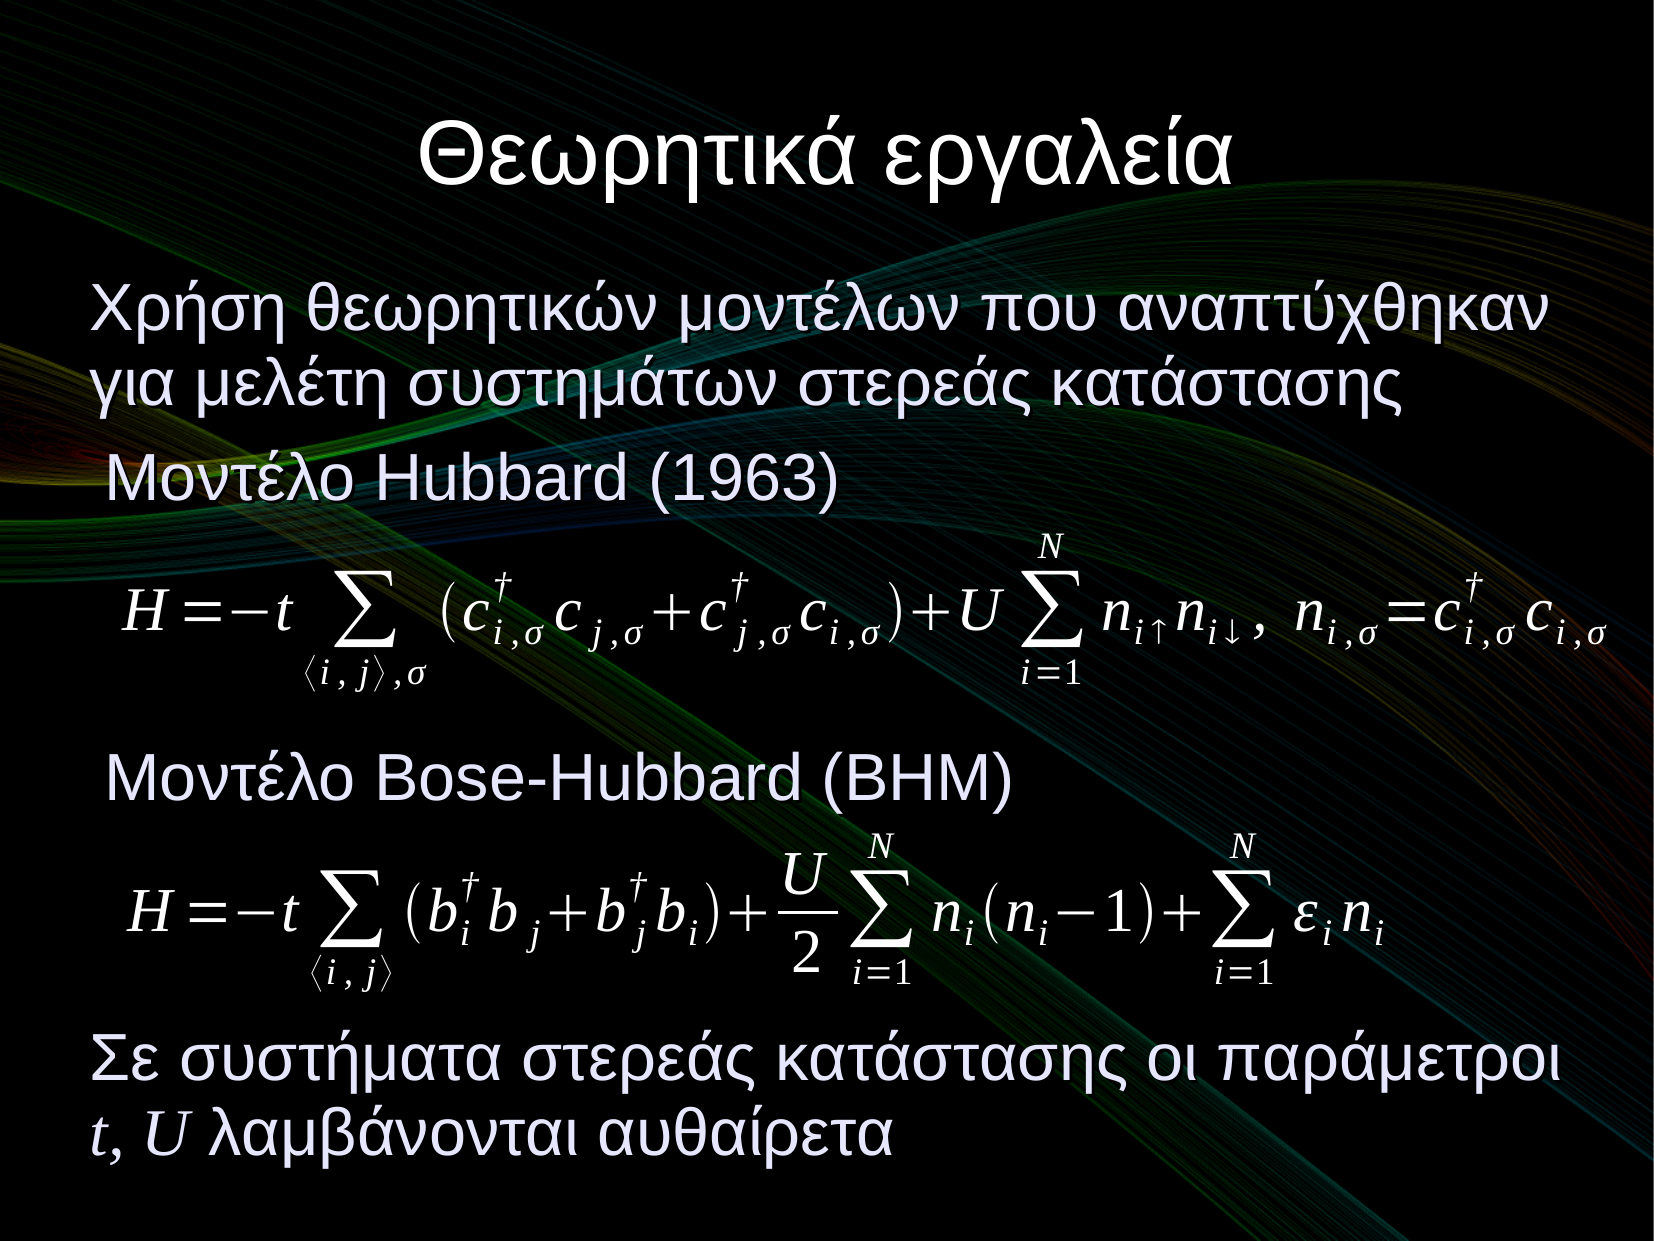

# Θεωρητικά εργαλεία
Χρήση θεωρητικών μοντέλων που αναπτύχθηκαν για μελέτη συστημάτων στερεάς κατάστασης
Μοντέλο Hubbard (1963)
Μοντέλο Bose-Hubbard (BHM)
Σε συστήματα στερεάς κατάστασης οι παράμετροι t, U λαμβάνονται αυθαίρετα